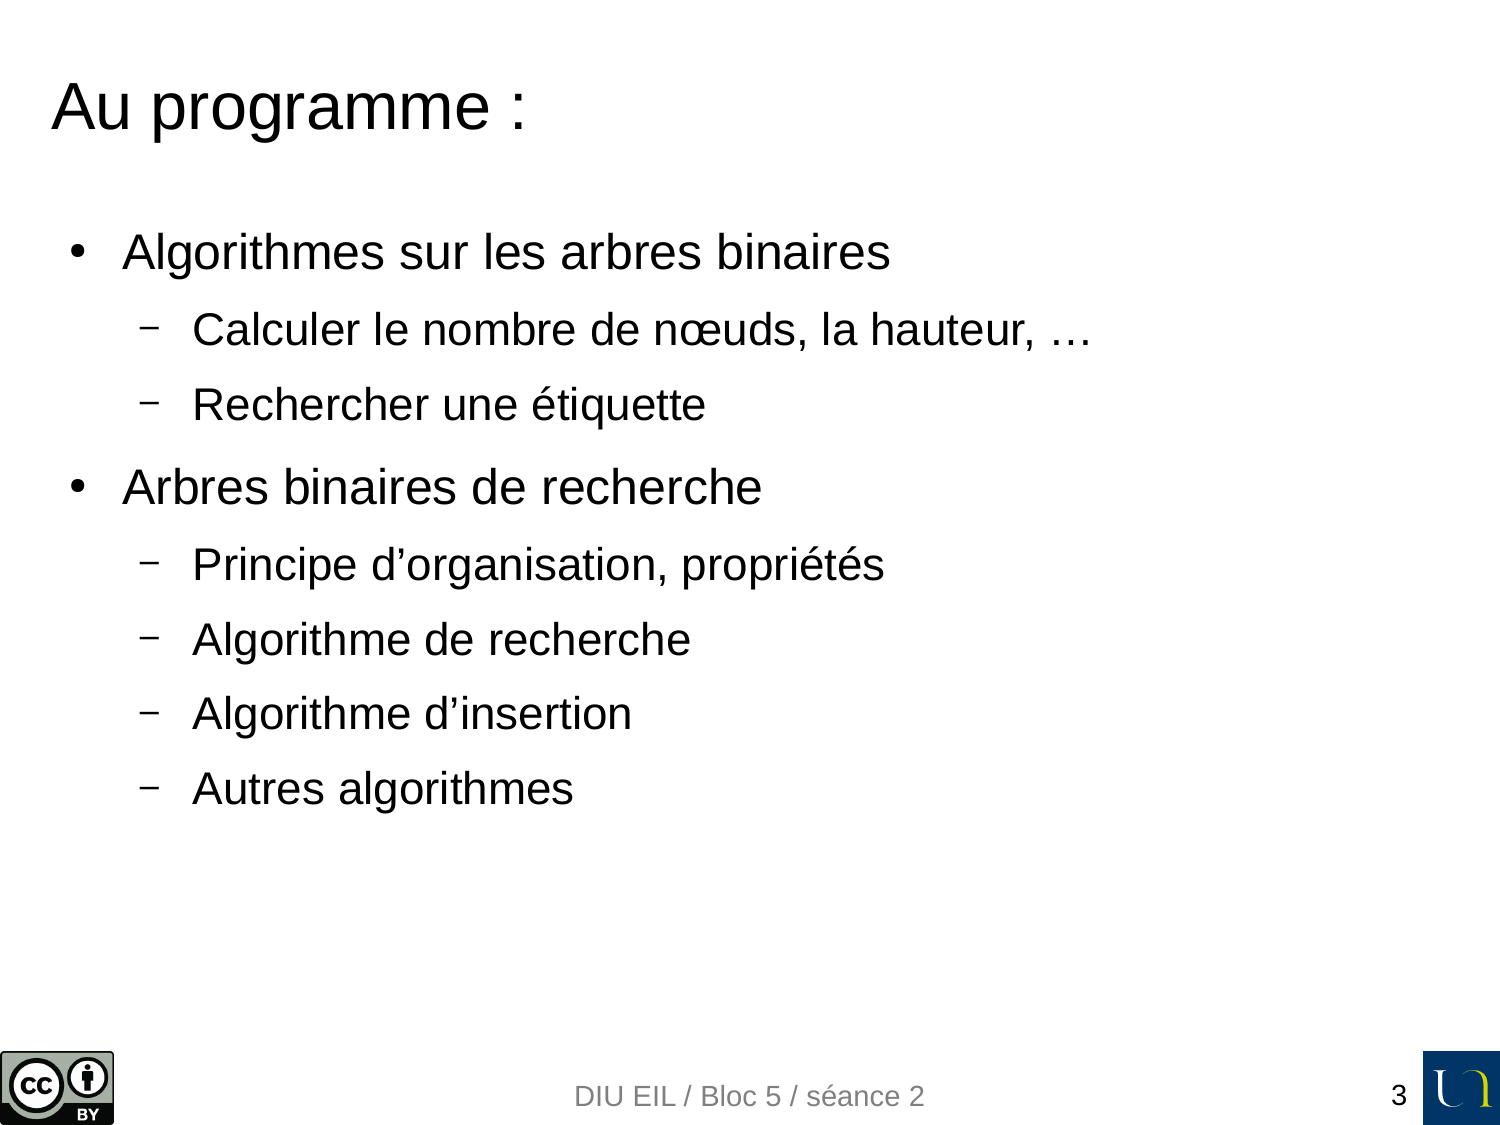

# Au programme :
Algorithmes sur les arbres binaires
Calculer le nombre de nœuds, la hauteur, …
Rechercher une étiquette
Arbres binaires de recherche
Principe d’organisation, propriétés
Algorithme de recherche
Algorithme d’insertion
Autres algorithmes
3